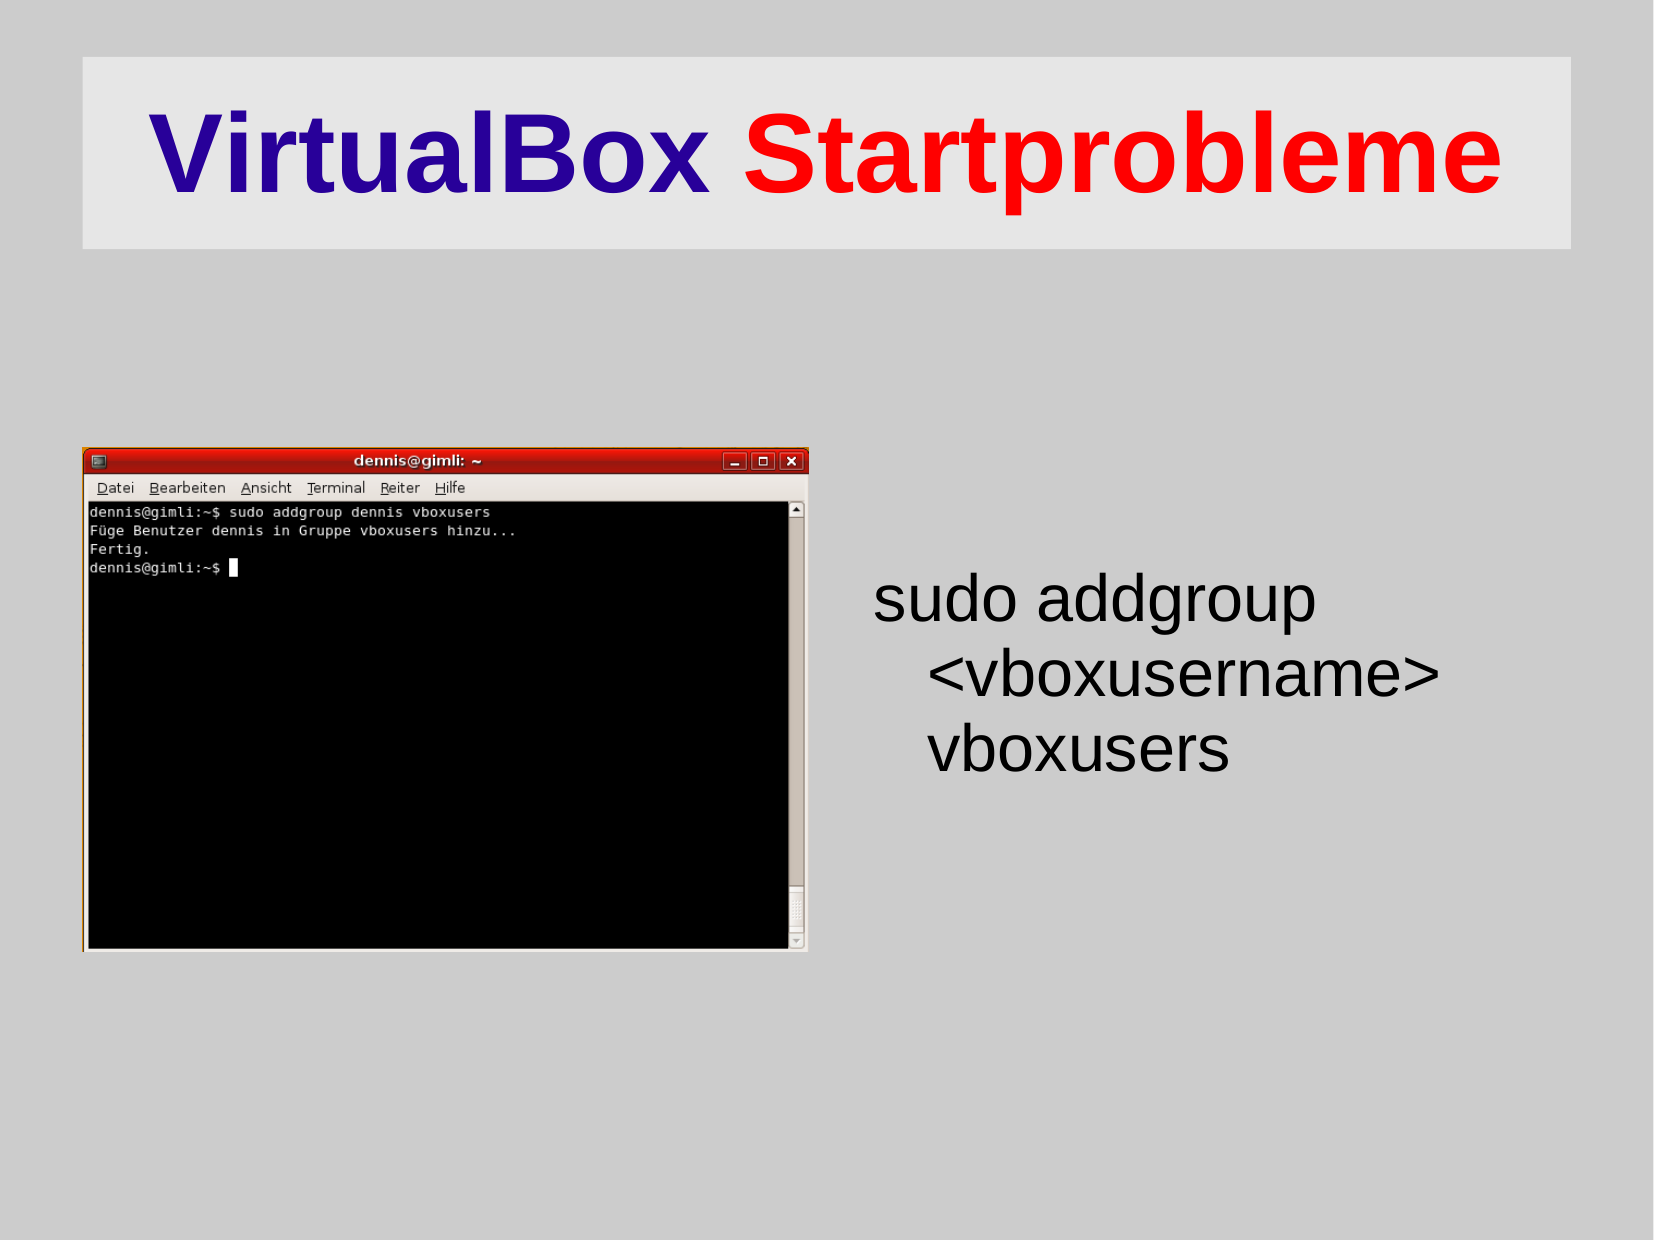

# VirtualBox Startprobleme
sudo addgroup <vboxusername> vboxusers